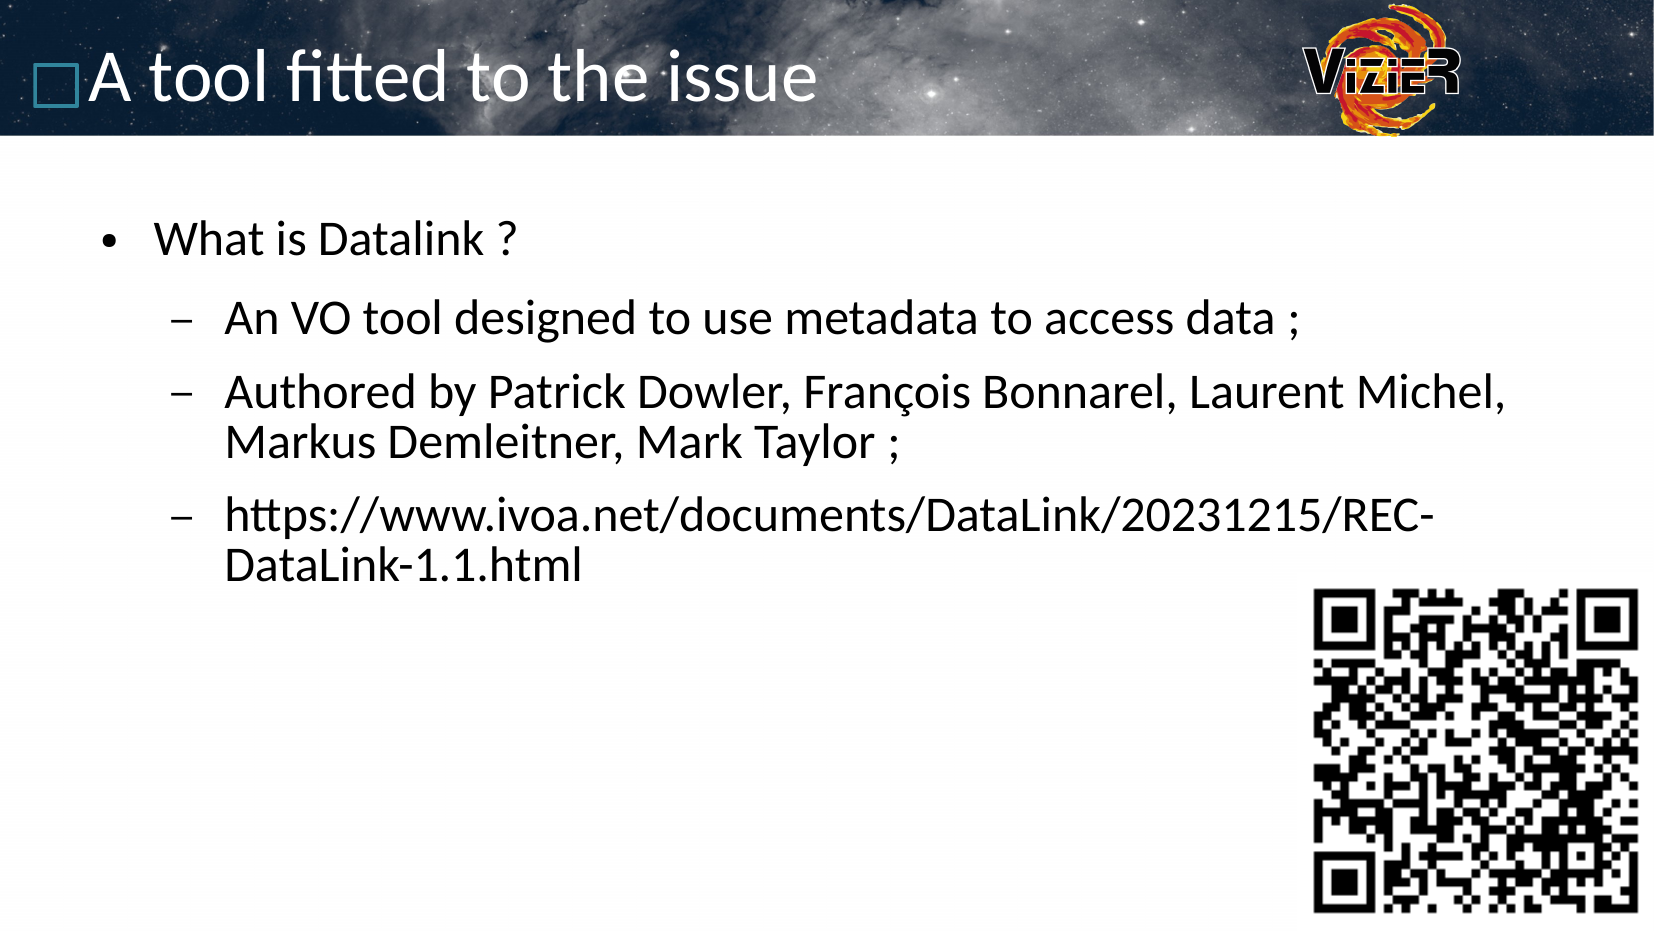

# A tool fitted to the issue
What is Datalink ?
An VO tool designed to use metadata to access data ;
Authored by Patrick Dowler, François Bonnarel, Laurent Michel, Markus Demleitner, Mark Taylor ;
https://www.ivoa.net/documents/DataLink/20231215/REC-DataLink-1.1.html
IVOA 2024, Malta - DOI status for VizieR catalogue